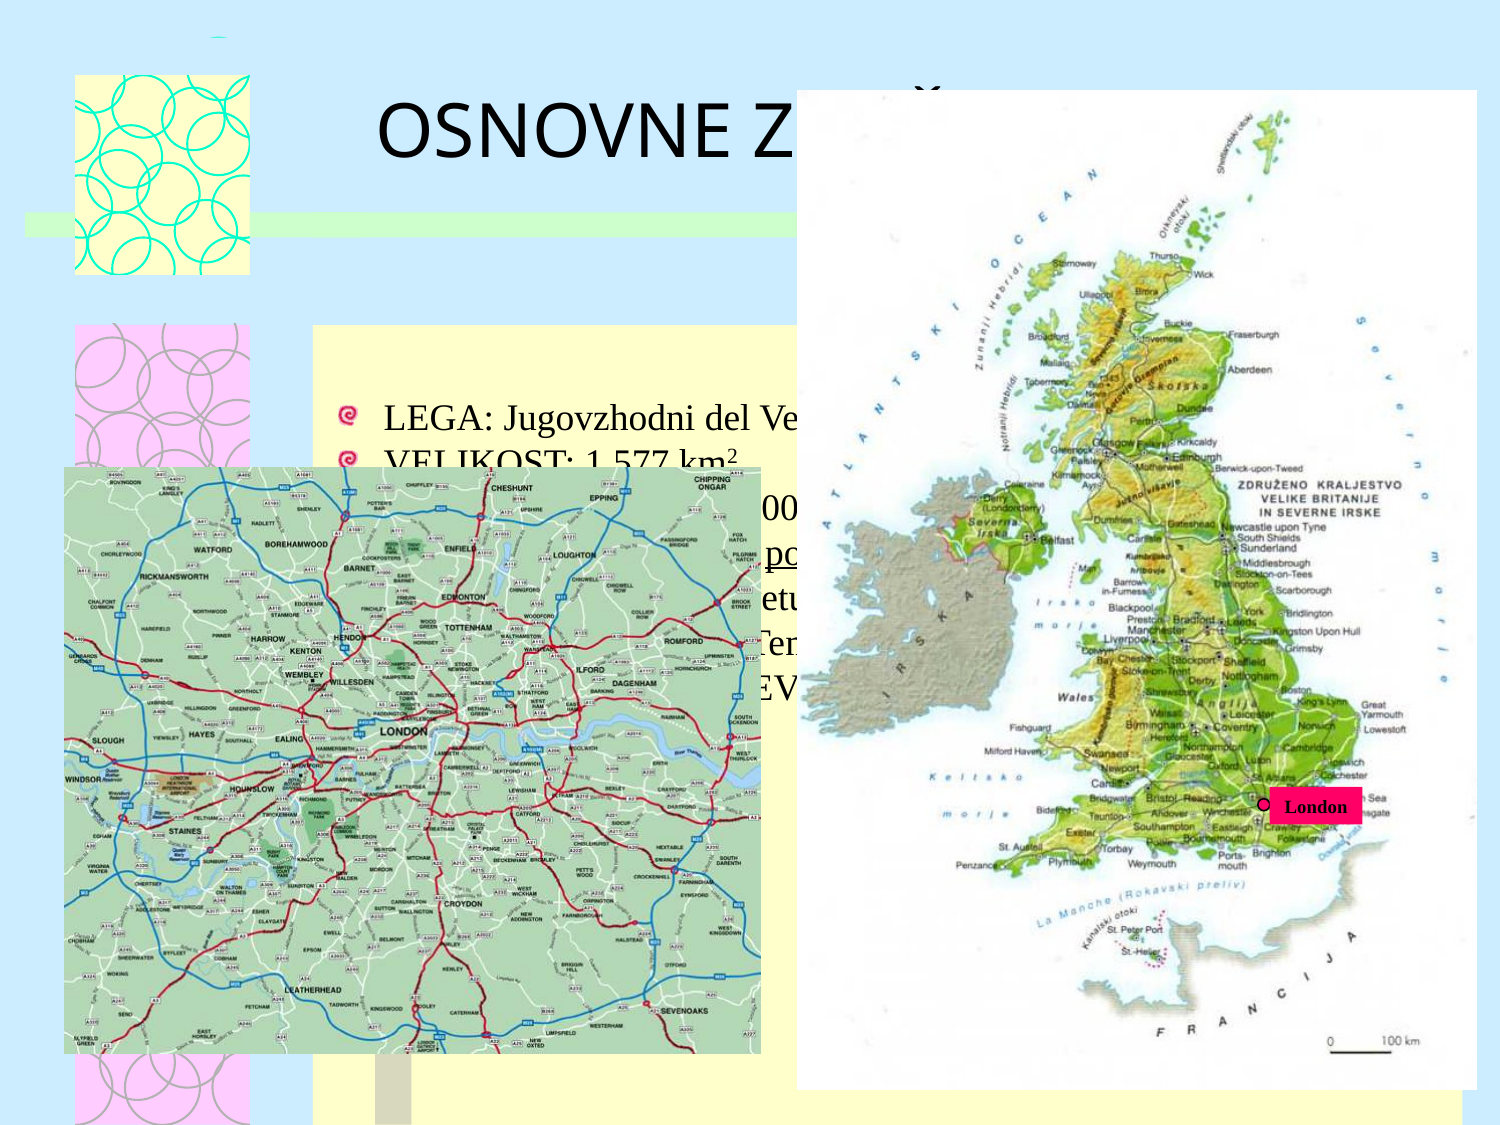

OSNOVNE ZNAČILNOSTI
 LEGA: Jugovzhodni del Velike Britanije
 VELIKOST: 1.577 km2
 PREBIVALCI: Okoli 7.400.000
 Je eno najpomembnejših poslovnih, kulturnih, političnih in
izobraževalnih središč na svetu
 Skozi London teče reka Temza.
 UPRAVNA RAZDELITEV: -City of London, -32 mestnih okrajev
London